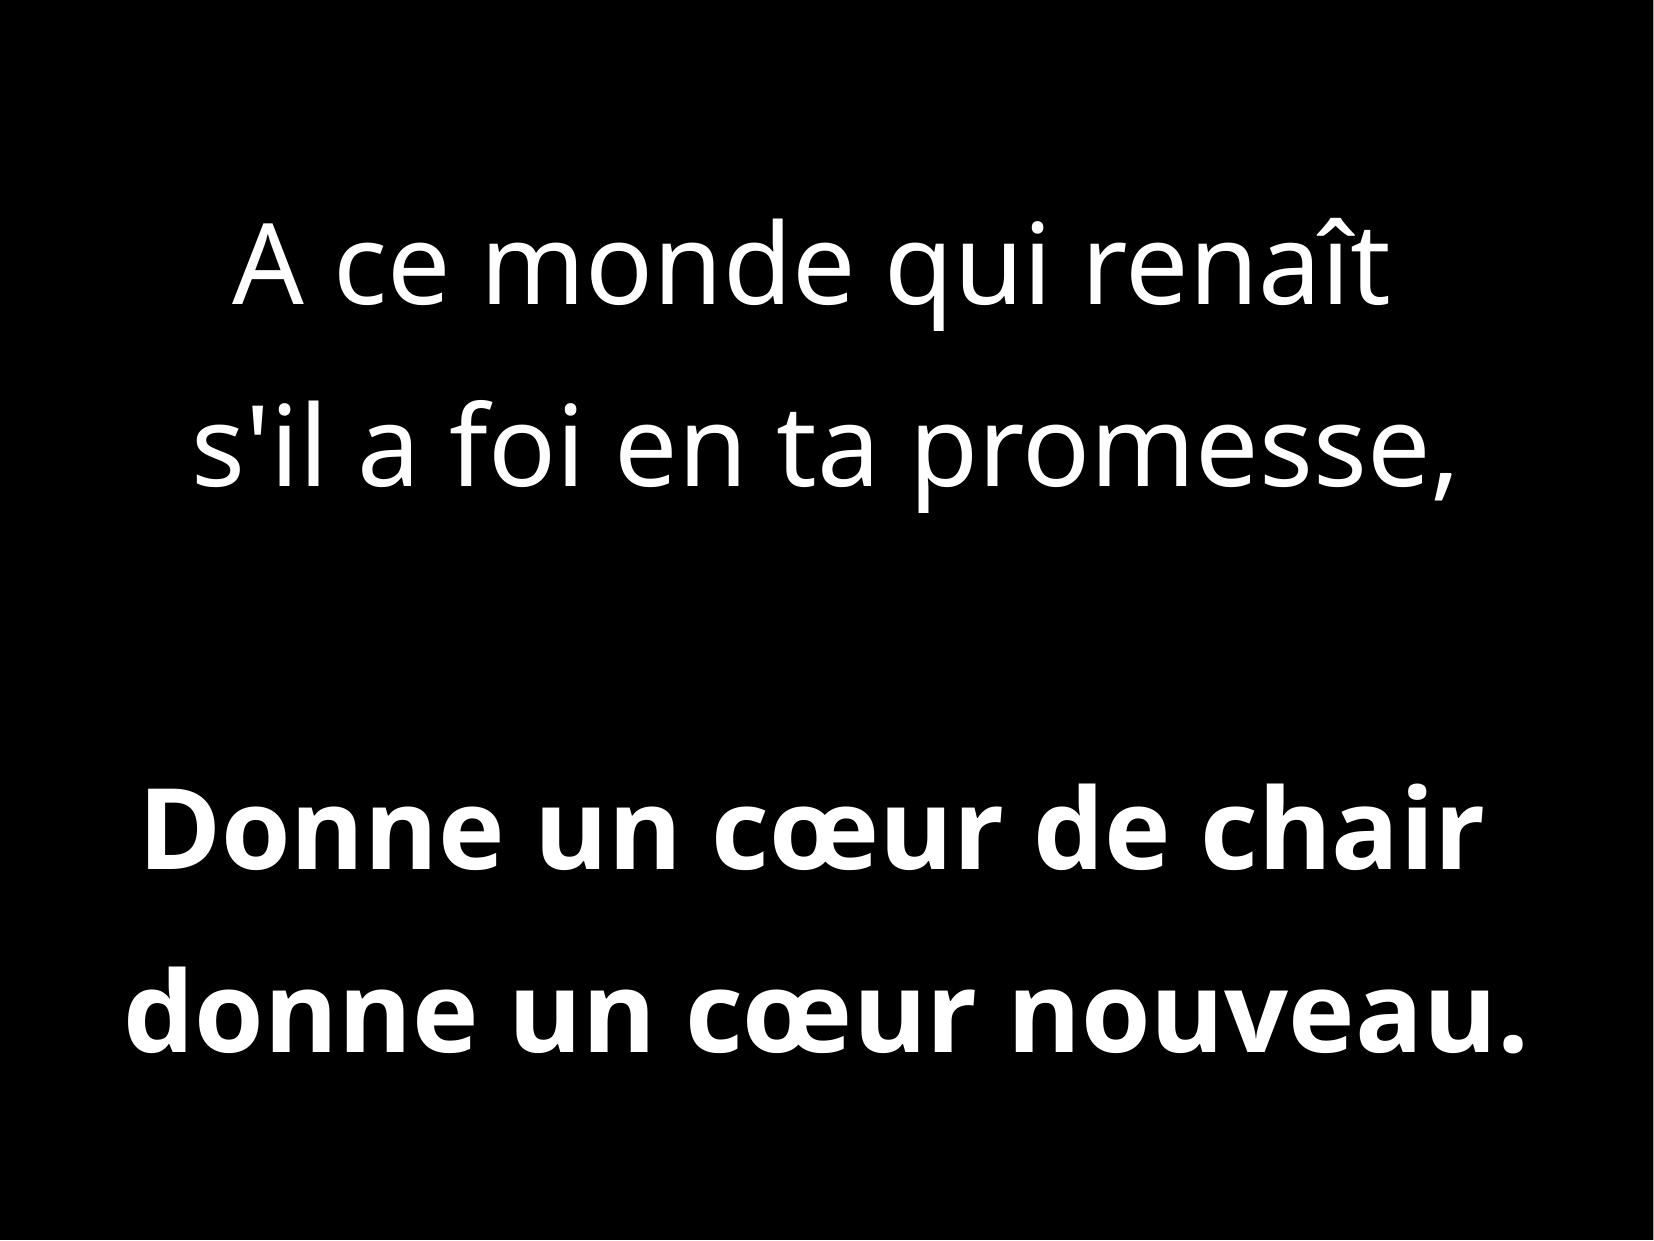

# A ce monde qui renaît
s'il a foi en ta promesse,
Donne un cœur de chair
donne un cœur nouveau.